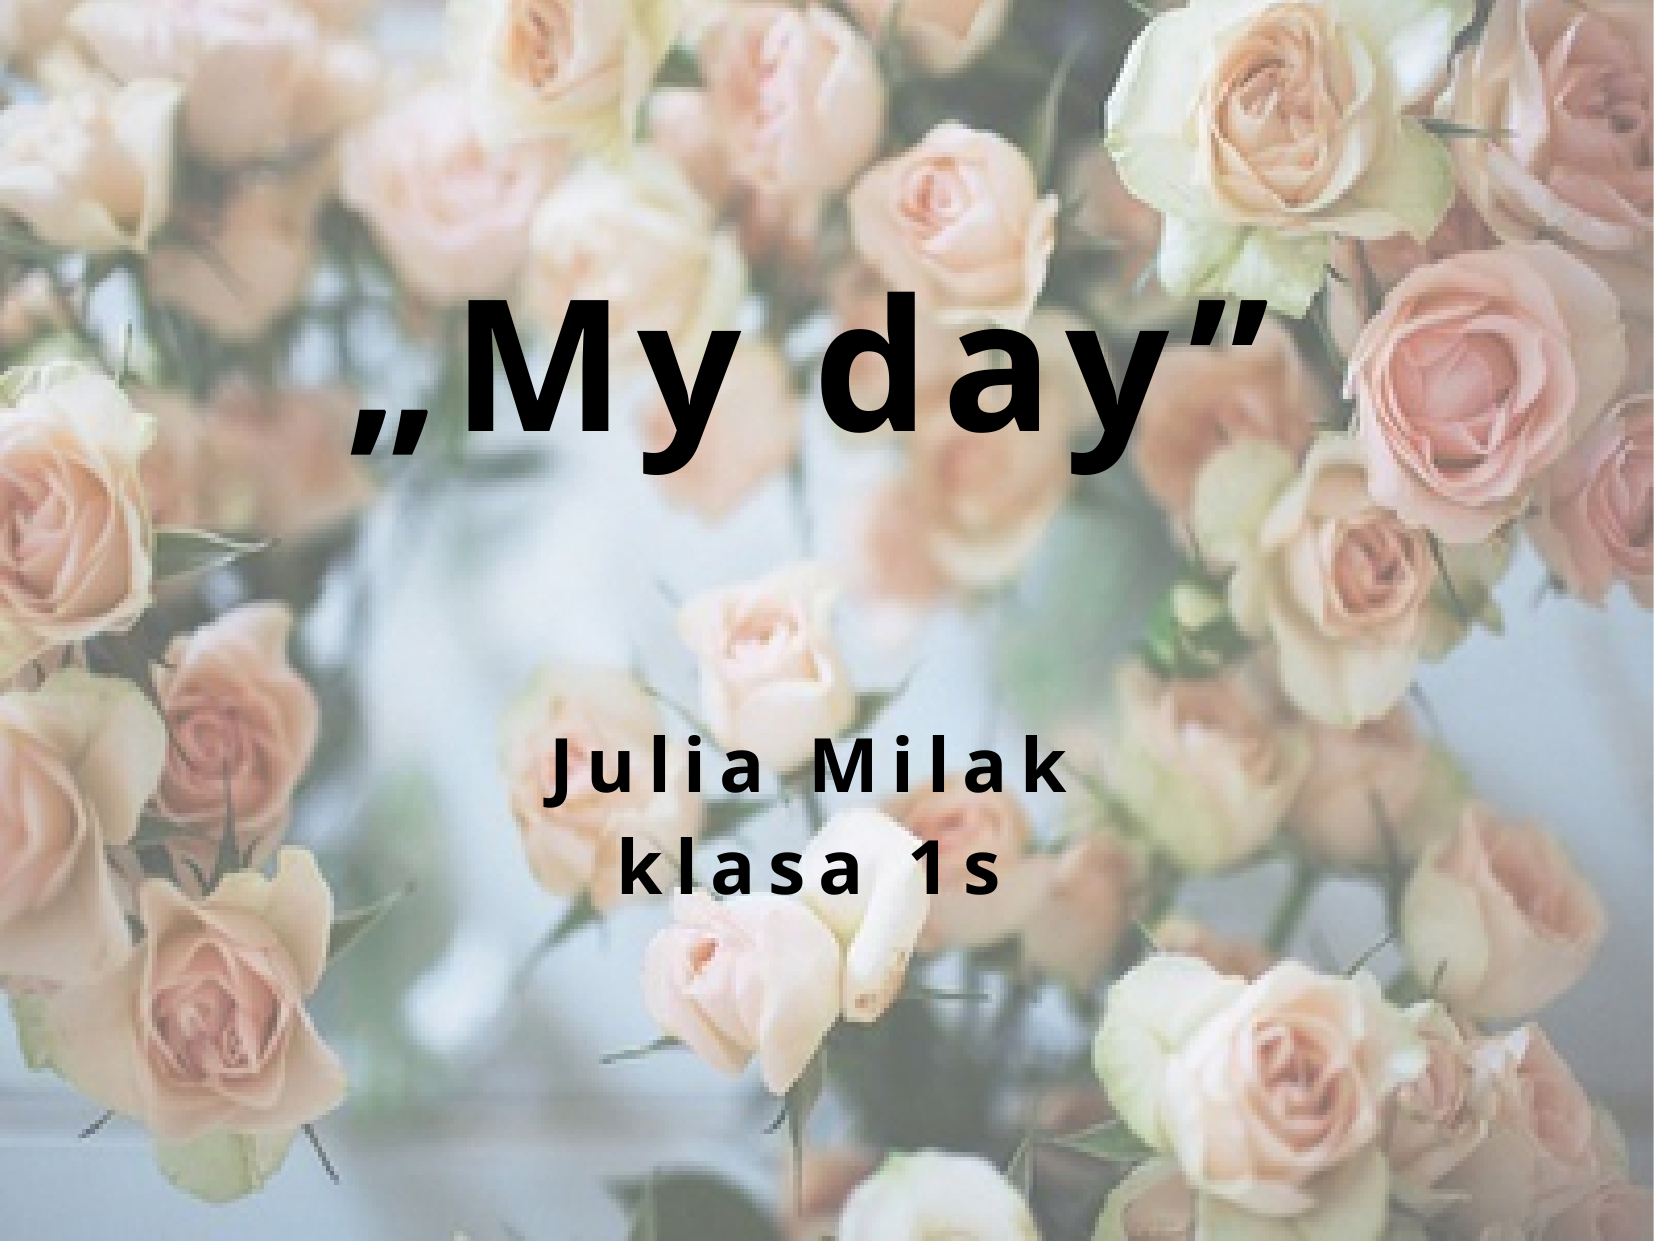

# „My day” Julia Milak klasa 1s